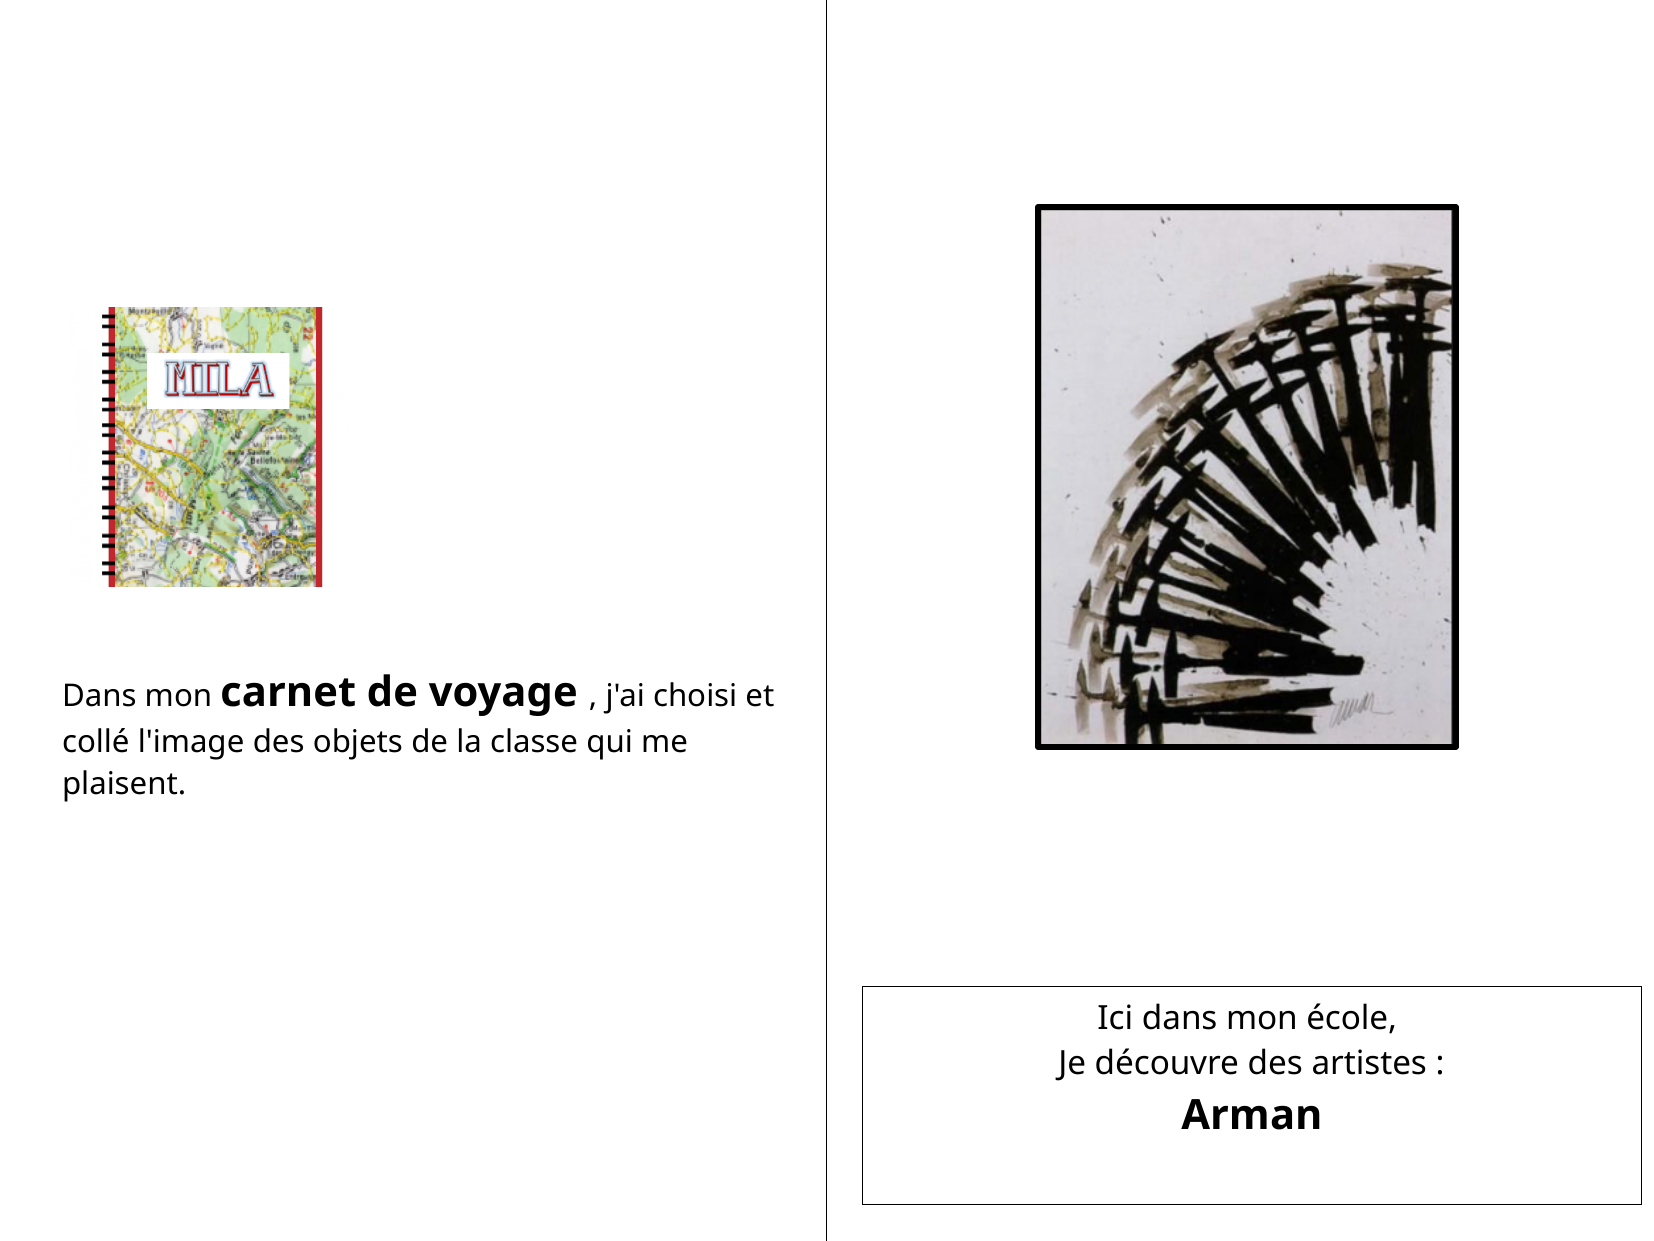

Dans mon carnet de voyage , j'ai choisi et collé l'image des objets de la classe qui me plaisent.
Ici dans mon école,
Je découvre des artistes :
Arman